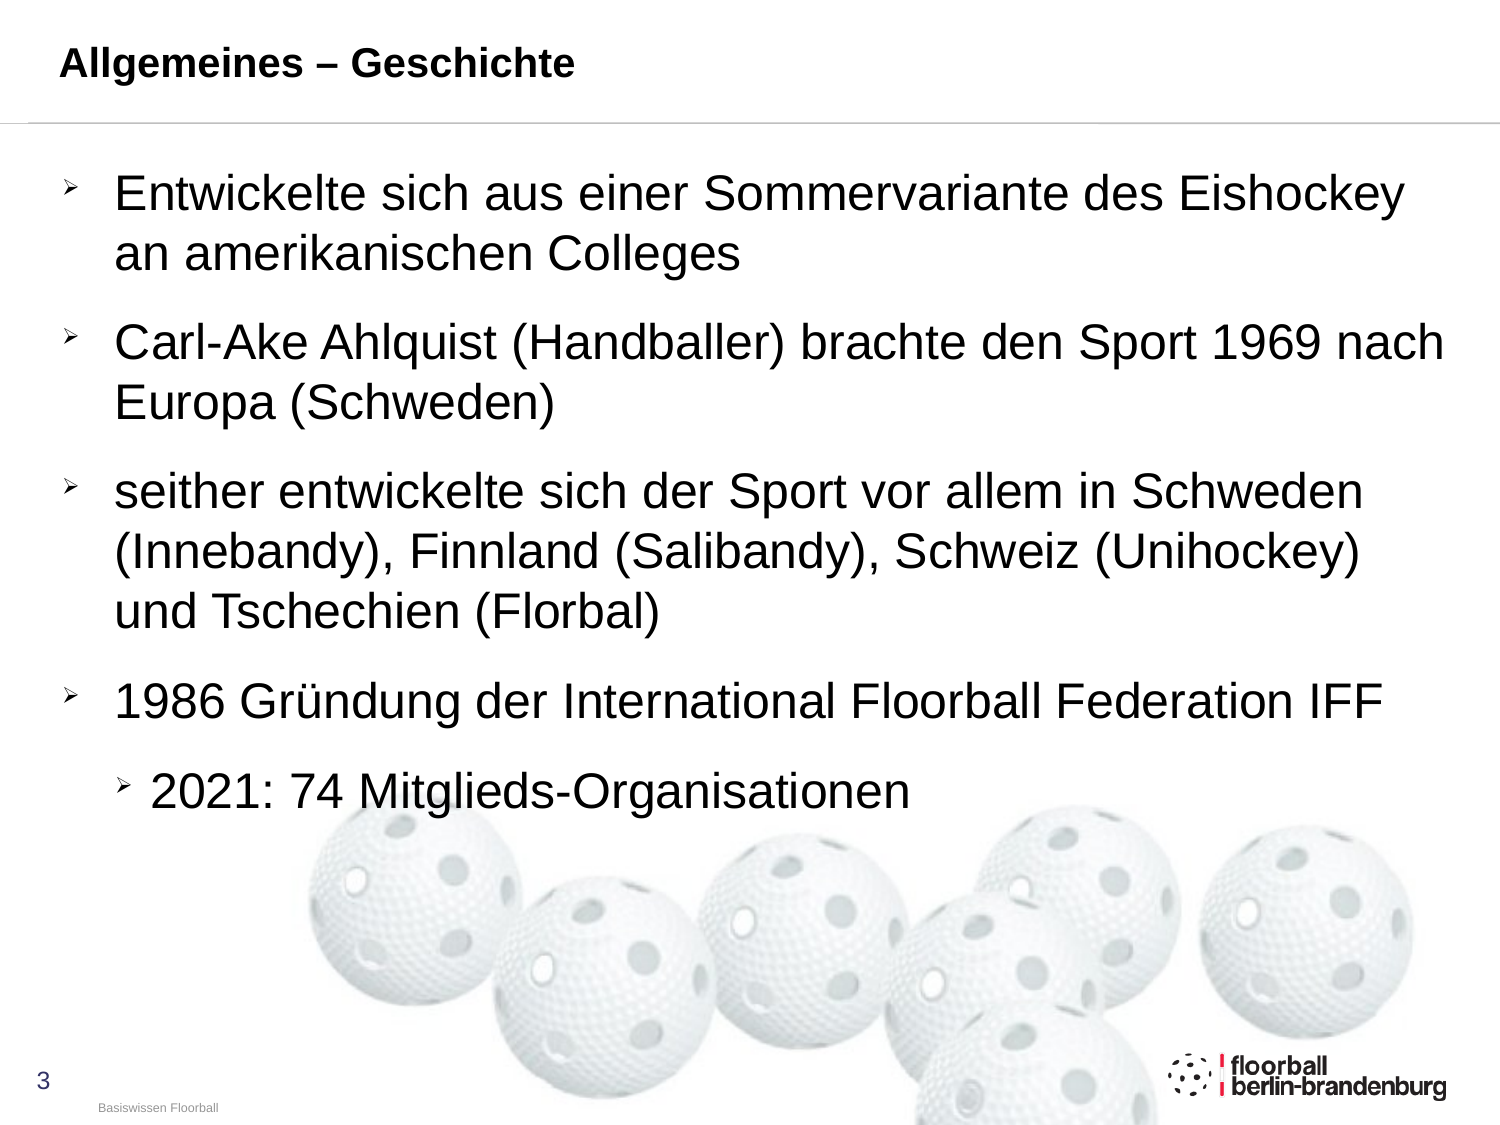

Allgemeines – Geschichte
Entwickelte sich aus einer Sommervariante des Eishockey an amerikanischen Colleges
Carl-Ake Ahlquist (Handballer) brachte den Sport 1969 nach Europa (Schweden)
seither entwickelte sich der Sport vor allem in Schweden (Innebandy), Finnland (Salibandy), Schweiz (Unihockey) und Tschechien (Florbal)
1986 Gründung der International Floorball Federation IFF
2021: 74 Mitglieds-Organisationen